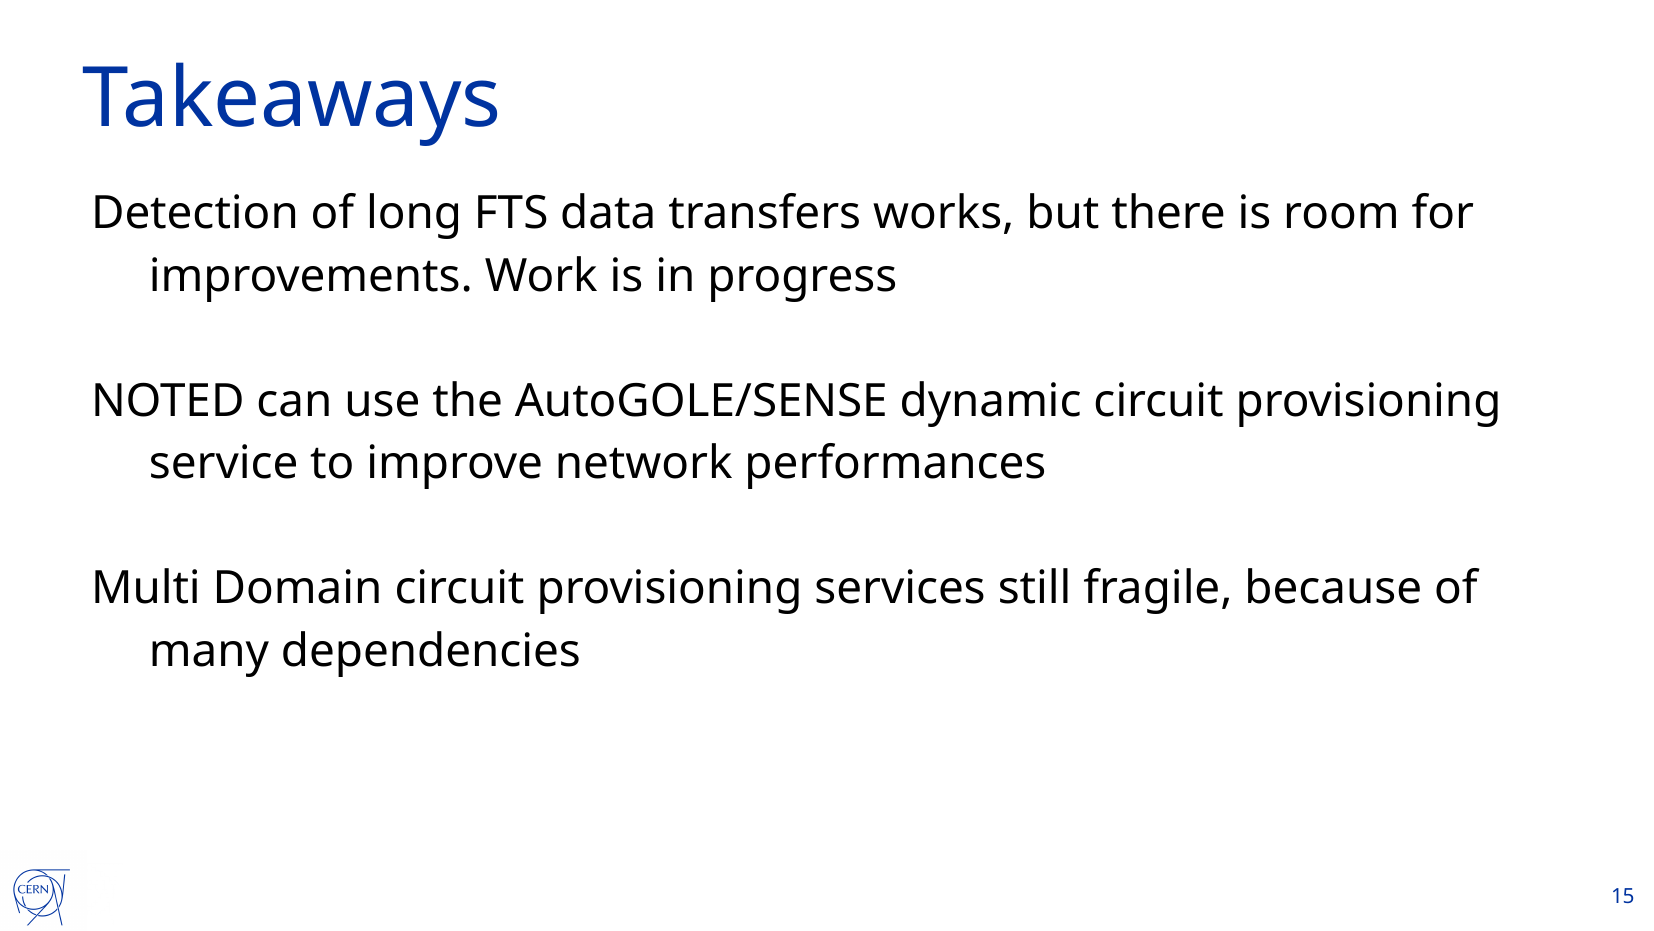

# Takeaways
Detection of long FTS data transfers works, but there is room for improvements. Work is in progress
NOTED can use the AutoGOLE/SENSE dynamic circuit provisioning service to improve network performances
Multi Domain circuit provisioning services still fragile, because of many dependencies